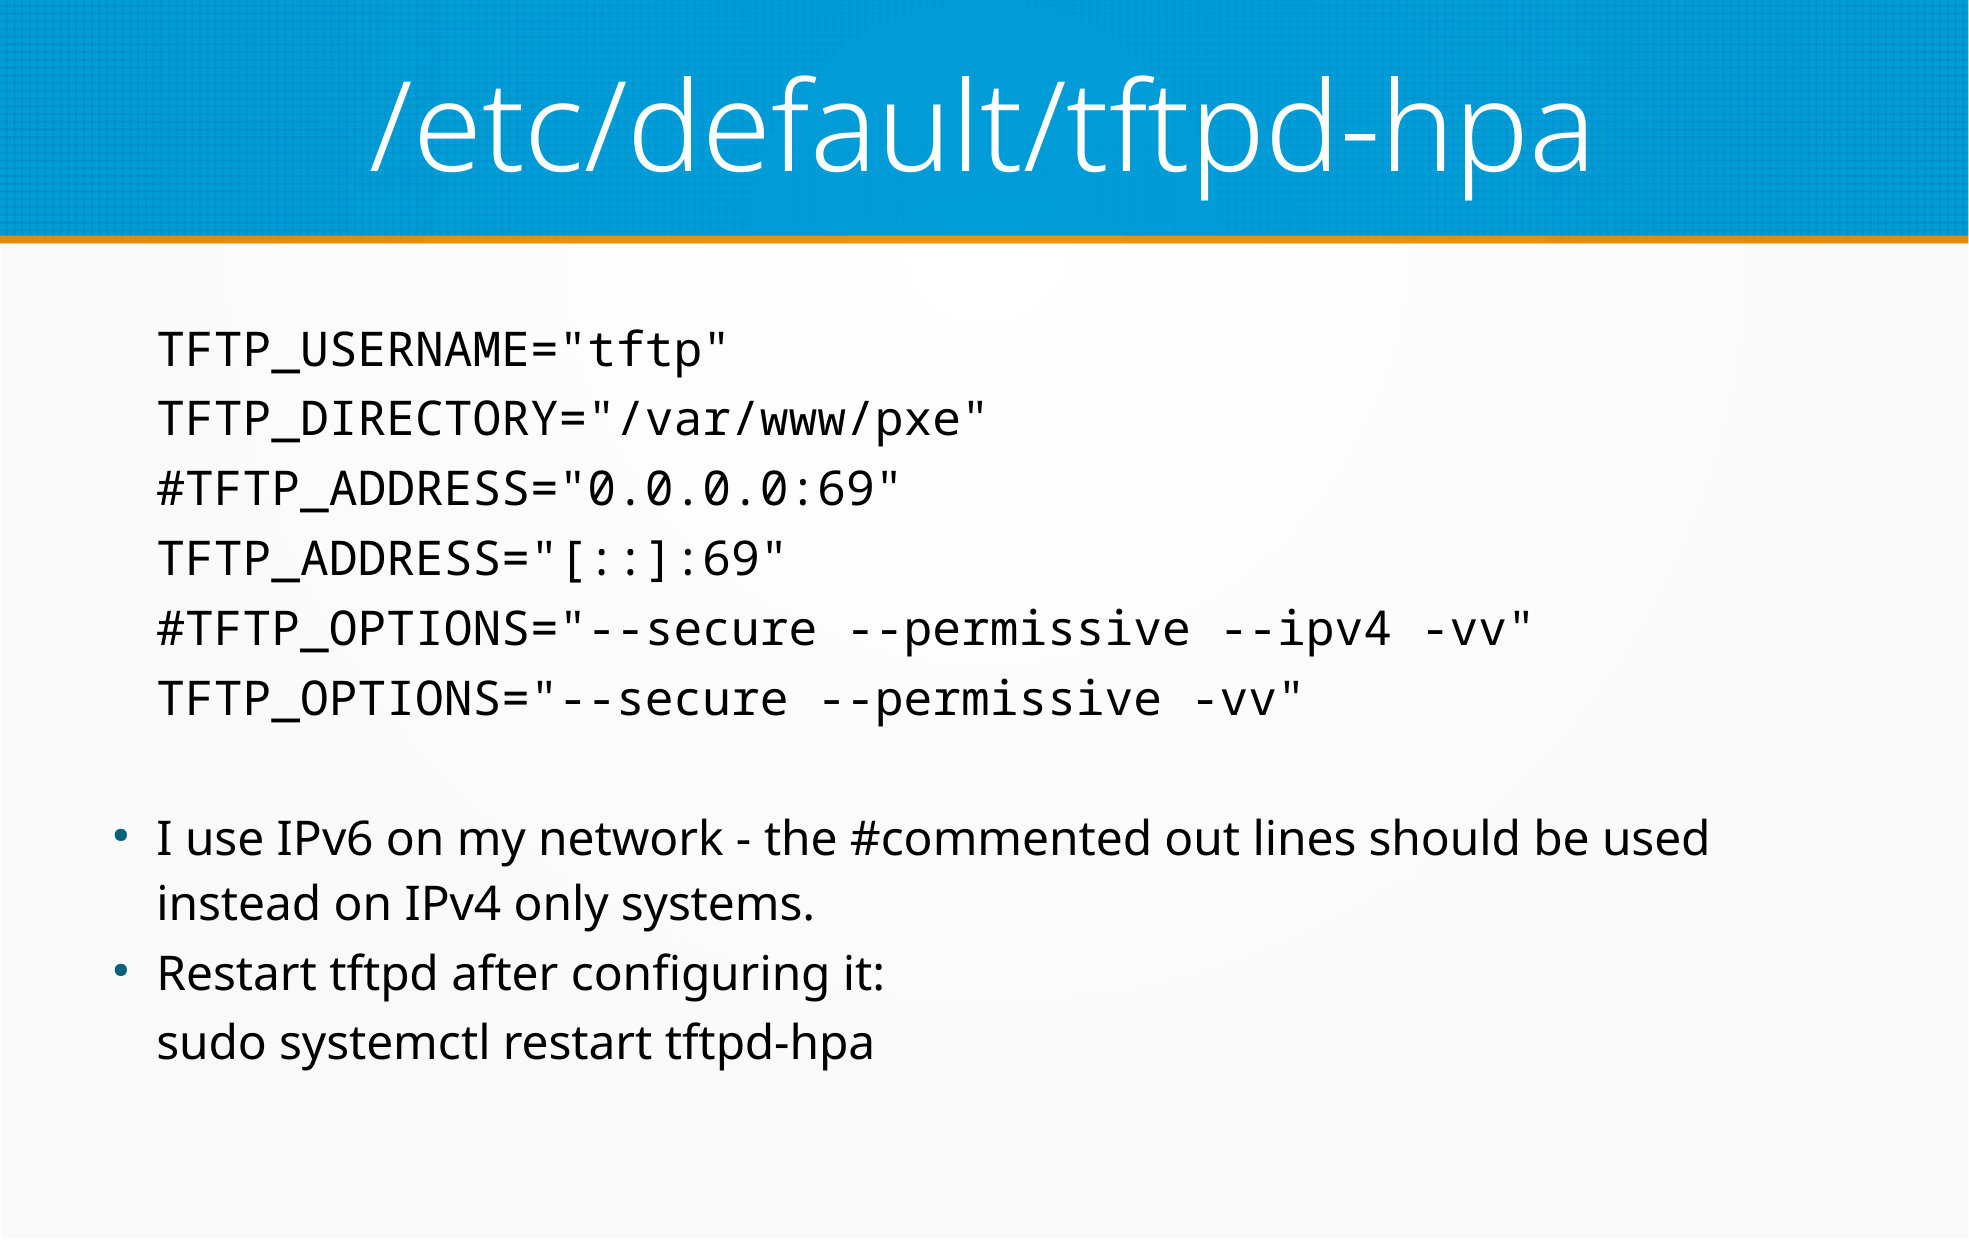

# /etc/default/tftpd-hpa
TFTP_USERNAME="tftp"
TFTP_DIRECTORY="/var/www/pxe"
#TFTP_ADDRESS="0.0.0.0:69"
TFTP_ADDRESS="[::]:69"
#TFTP_OPTIONS="--secure --permissive --ipv4 -vv"
TFTP_OPTIONS="--secure --permissive -vv"
I use IPv6 on my network - the #commented out lines should be used instead on IPv4 only systems.
Restart tftpd after configuring it:
sudo systemctl restart tftpd-hpa